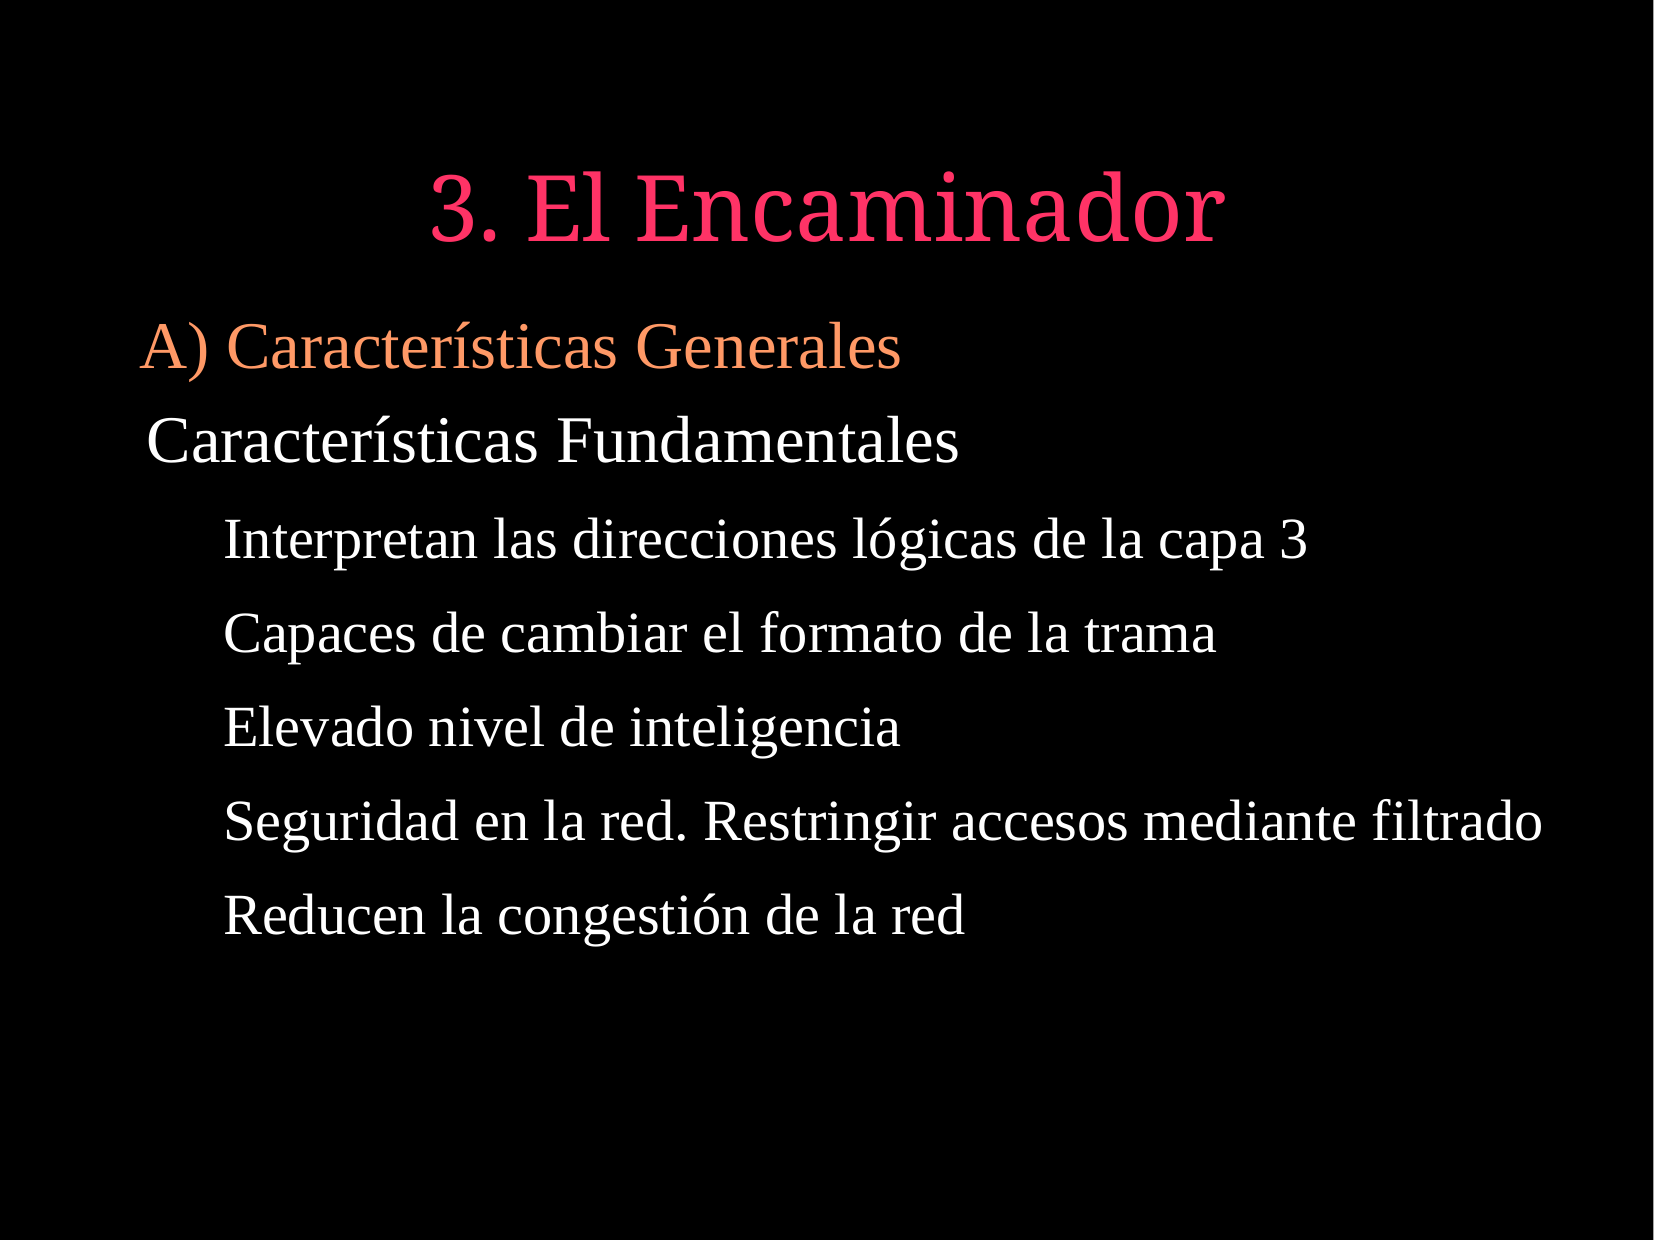

# 3. El Encaminador
A) Características Generales
Características Fundamentales
Interpretan las direcciones lógicas de la capa 3
Capaces de cambiar el formato de la trama
Elevado nivel de inteligencia
Seguridad en la red. Restringir accesos mediante filtrado
Reducen la congestión de la red